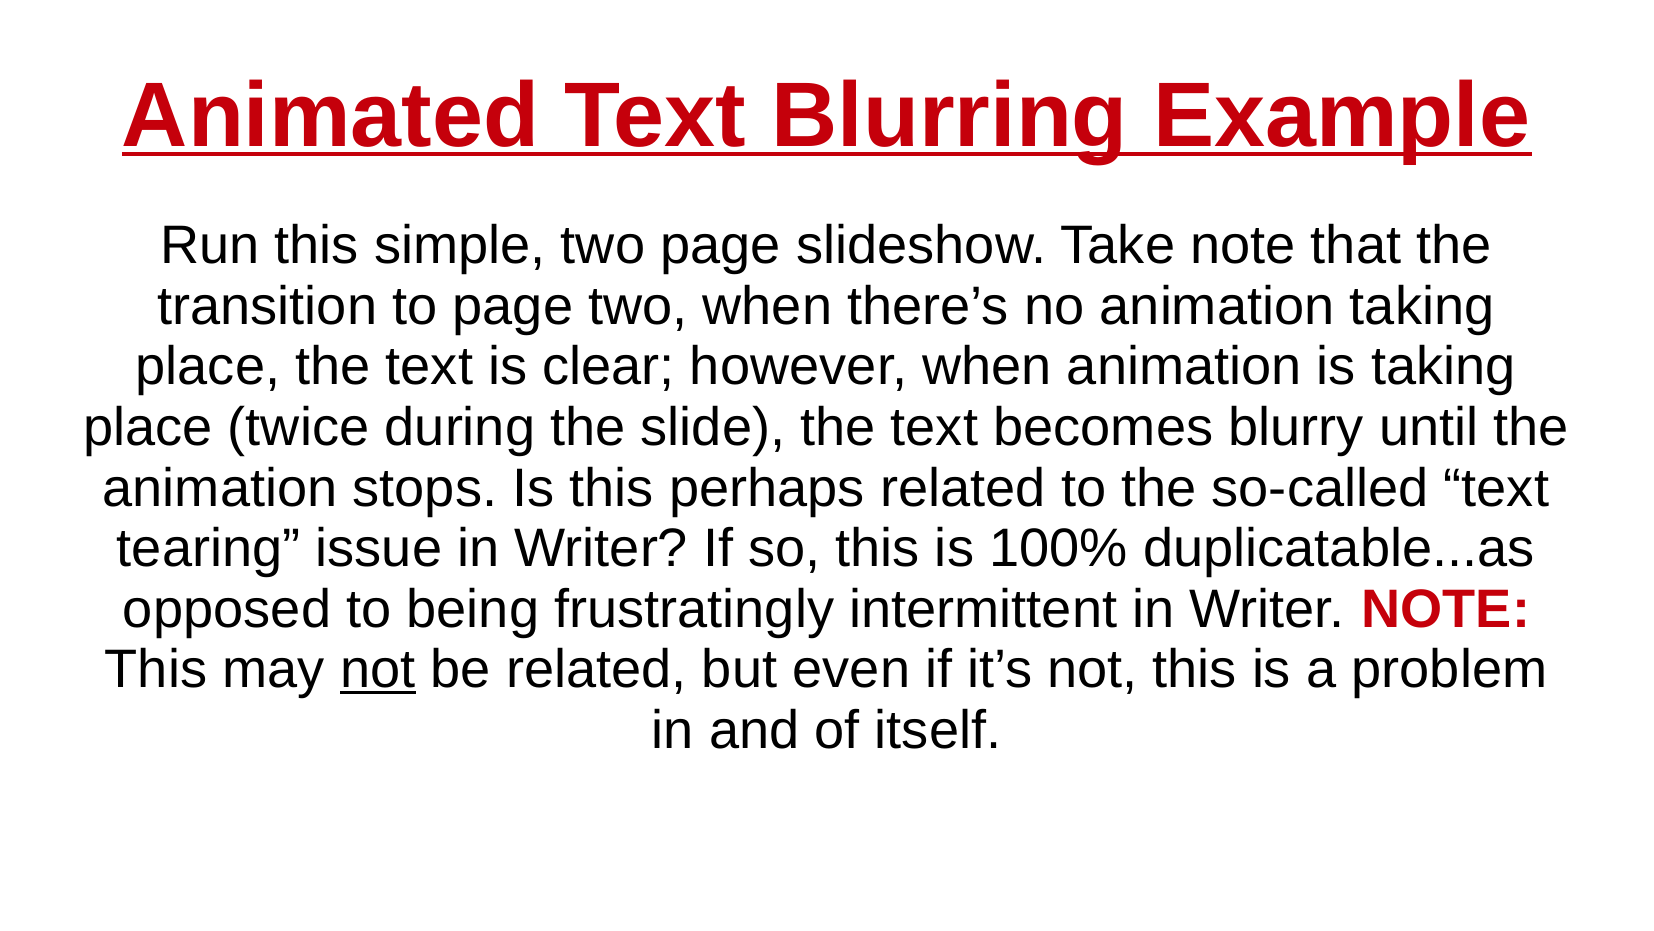

# Animated Text Blurring Example
Run this simple, two page slideshow. Take note that the transition to page two, when there’s no animation taking place, the text is clear; however, when animation is taking place (twice during the slide), the text becomes blurry until the animation stops. Is this perhaps related to the so-called “text tearing” issue in Writer? If so, this is 100% duplicatable...as opposed to being frustratingly intermittent in Writer. NOTE: This may not be related, but even if it’s not, this is a problem in and of itself.